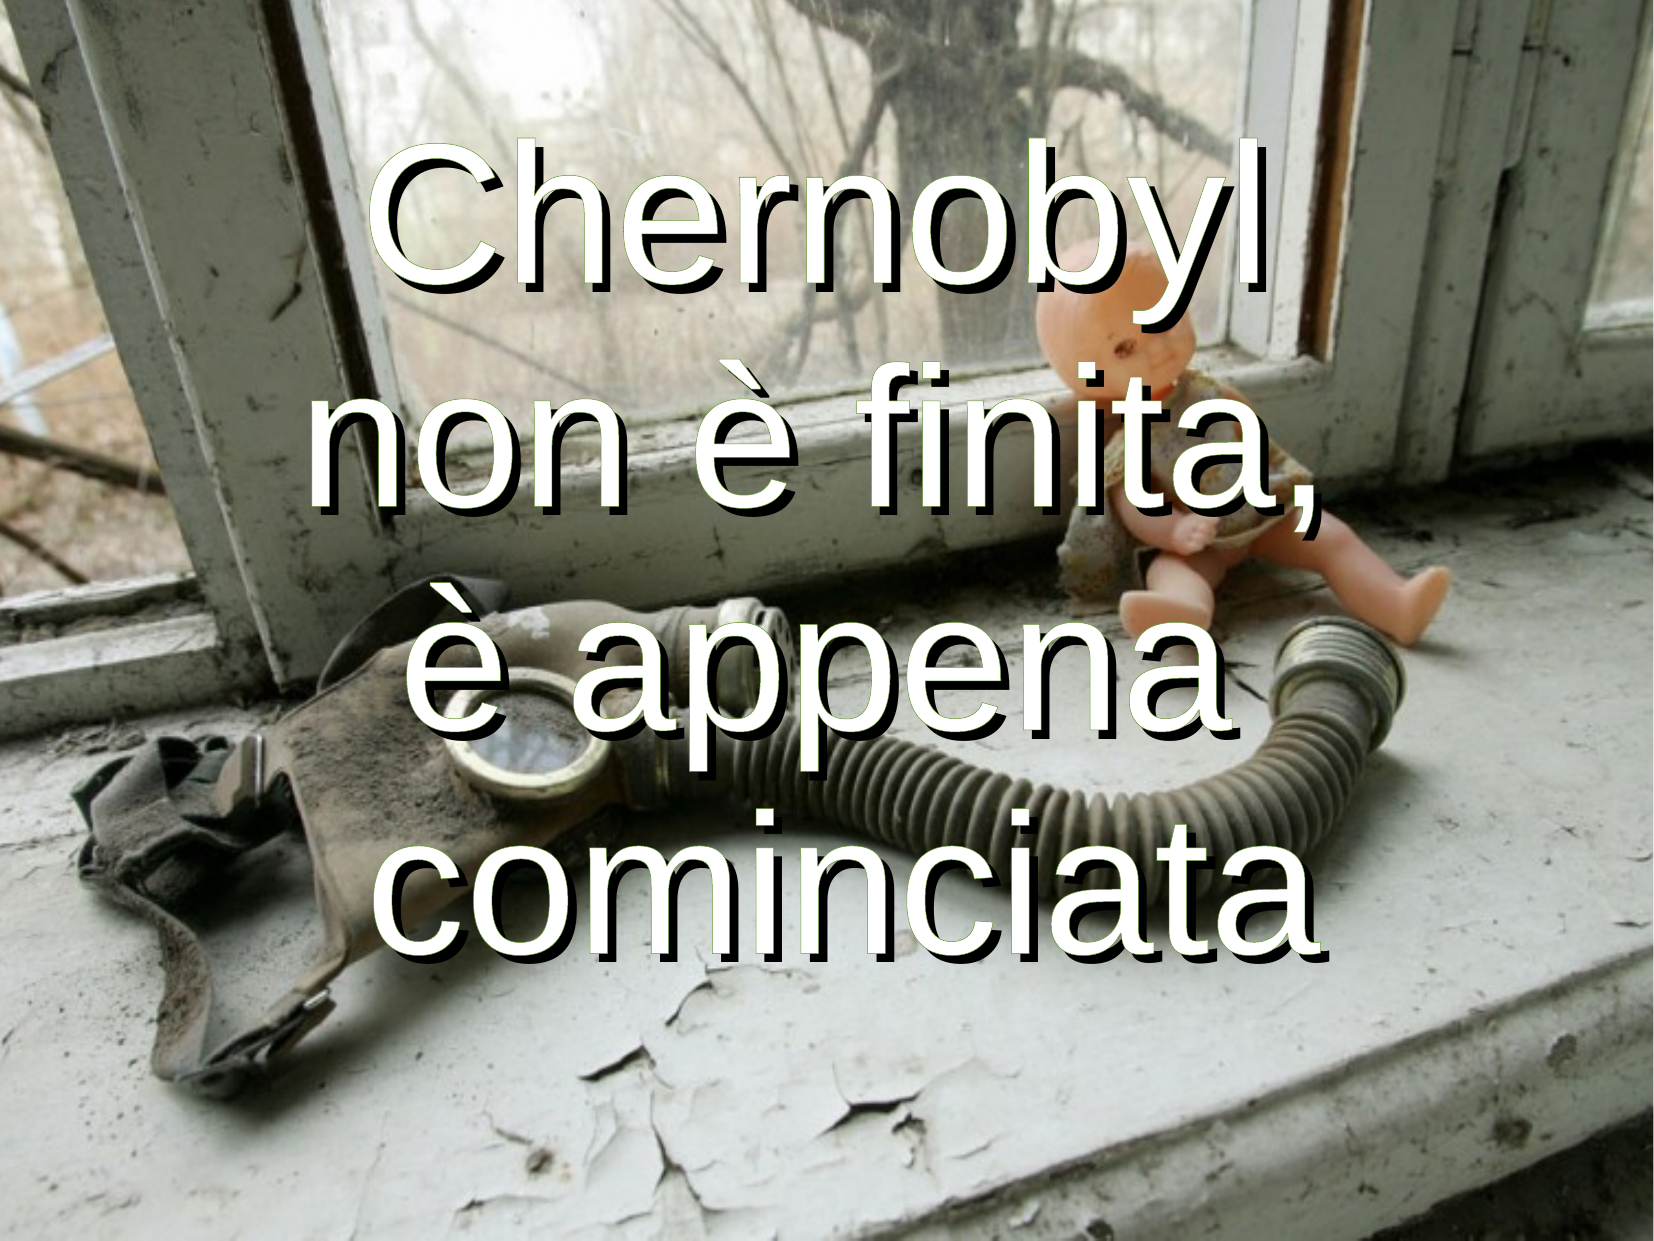

Chernobyl
non è finita,
è appena
cominciata